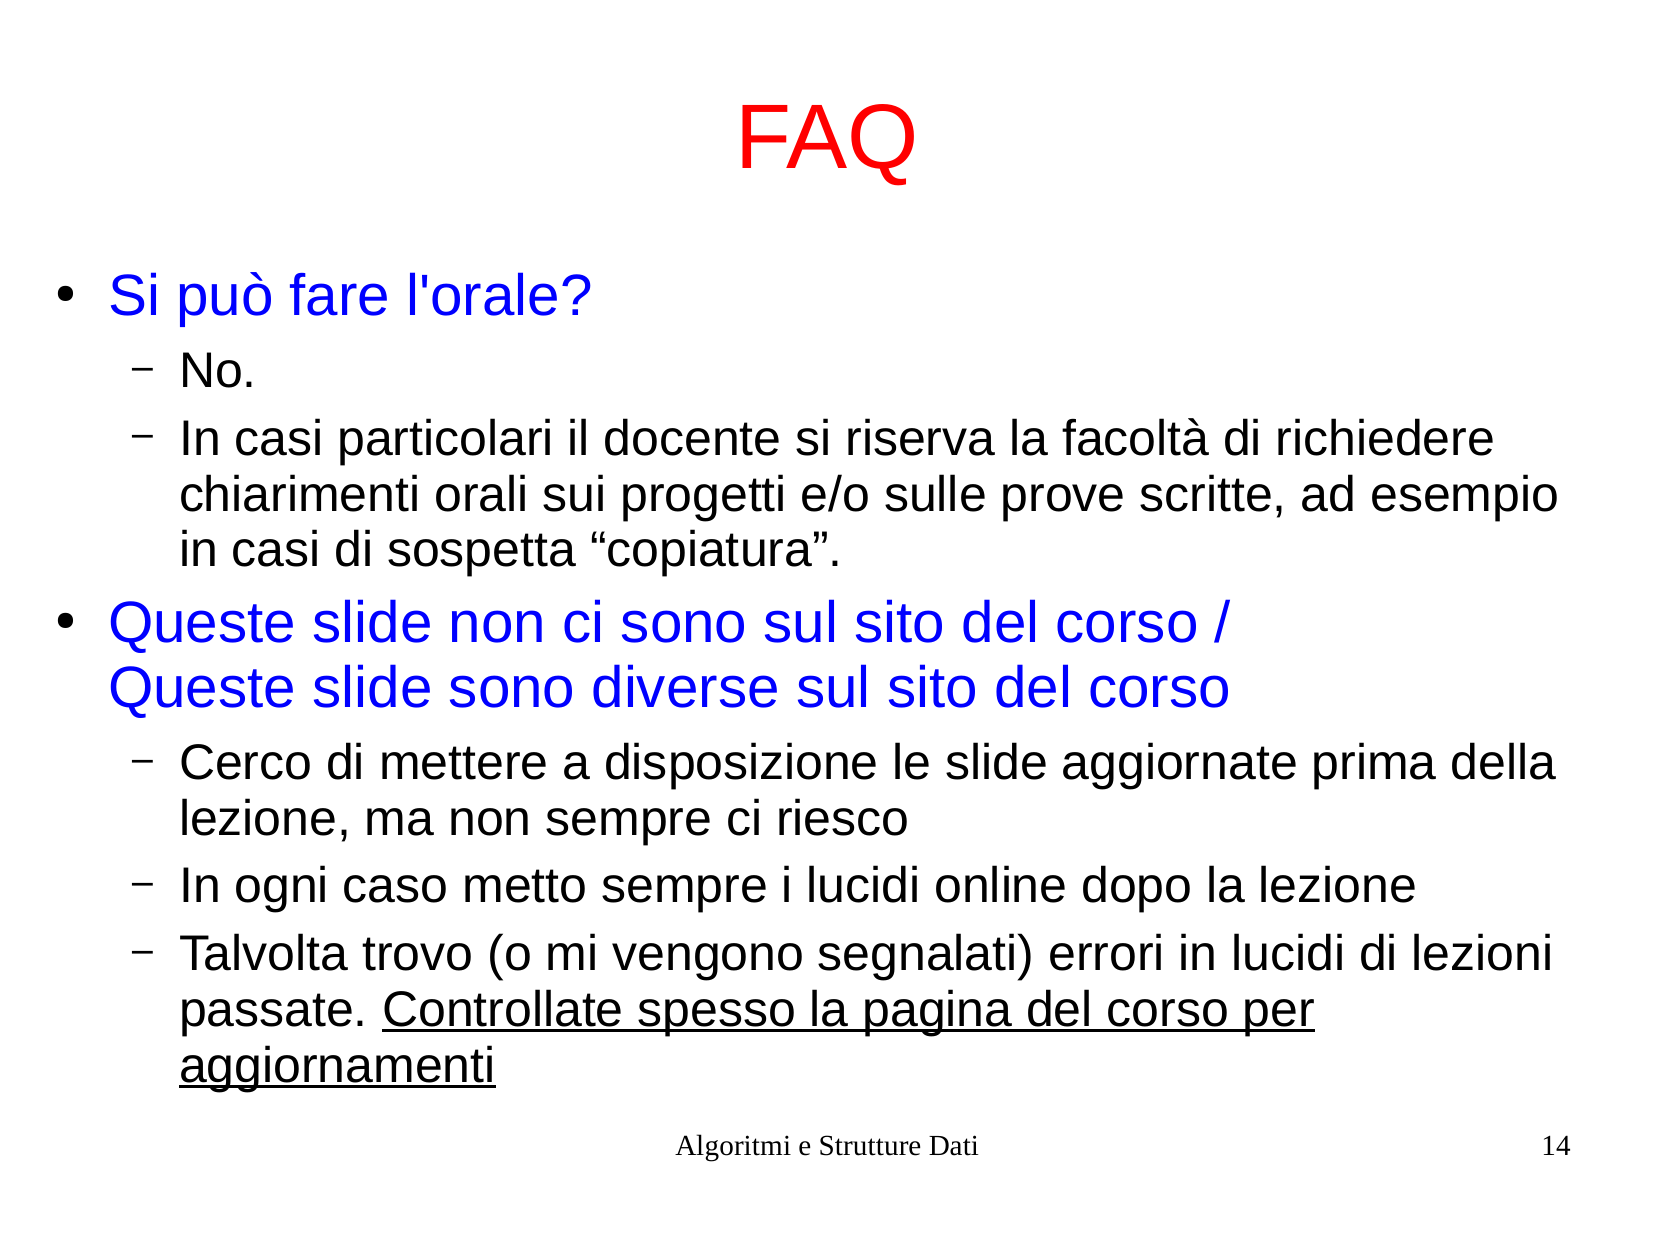

# FAQ
Si può fare l'orale?
No.
In casi particolari il docente si riserva la facoltà di richiedere chiarimenti orali sui progetti e/o sulle prove scritte, ad esempio in casi di sospetta “copiatura”.
Queste slide non ci sono sul sito del corso /
Queste slide sono diverse sul sito del corso
Cerco di mettere a disposizione le slide aggiornate prima della lezione, ma non sempre ci riesco
In ogni caso metto sempre i lucidi online dopo la lezione
Talvolta trovo (o mi vengono segnalati) errori in lucidi di lezioni passate. Controllate spesso la pagina del corso per aggiornamenti
Algoritmi e Strutture Dati
14